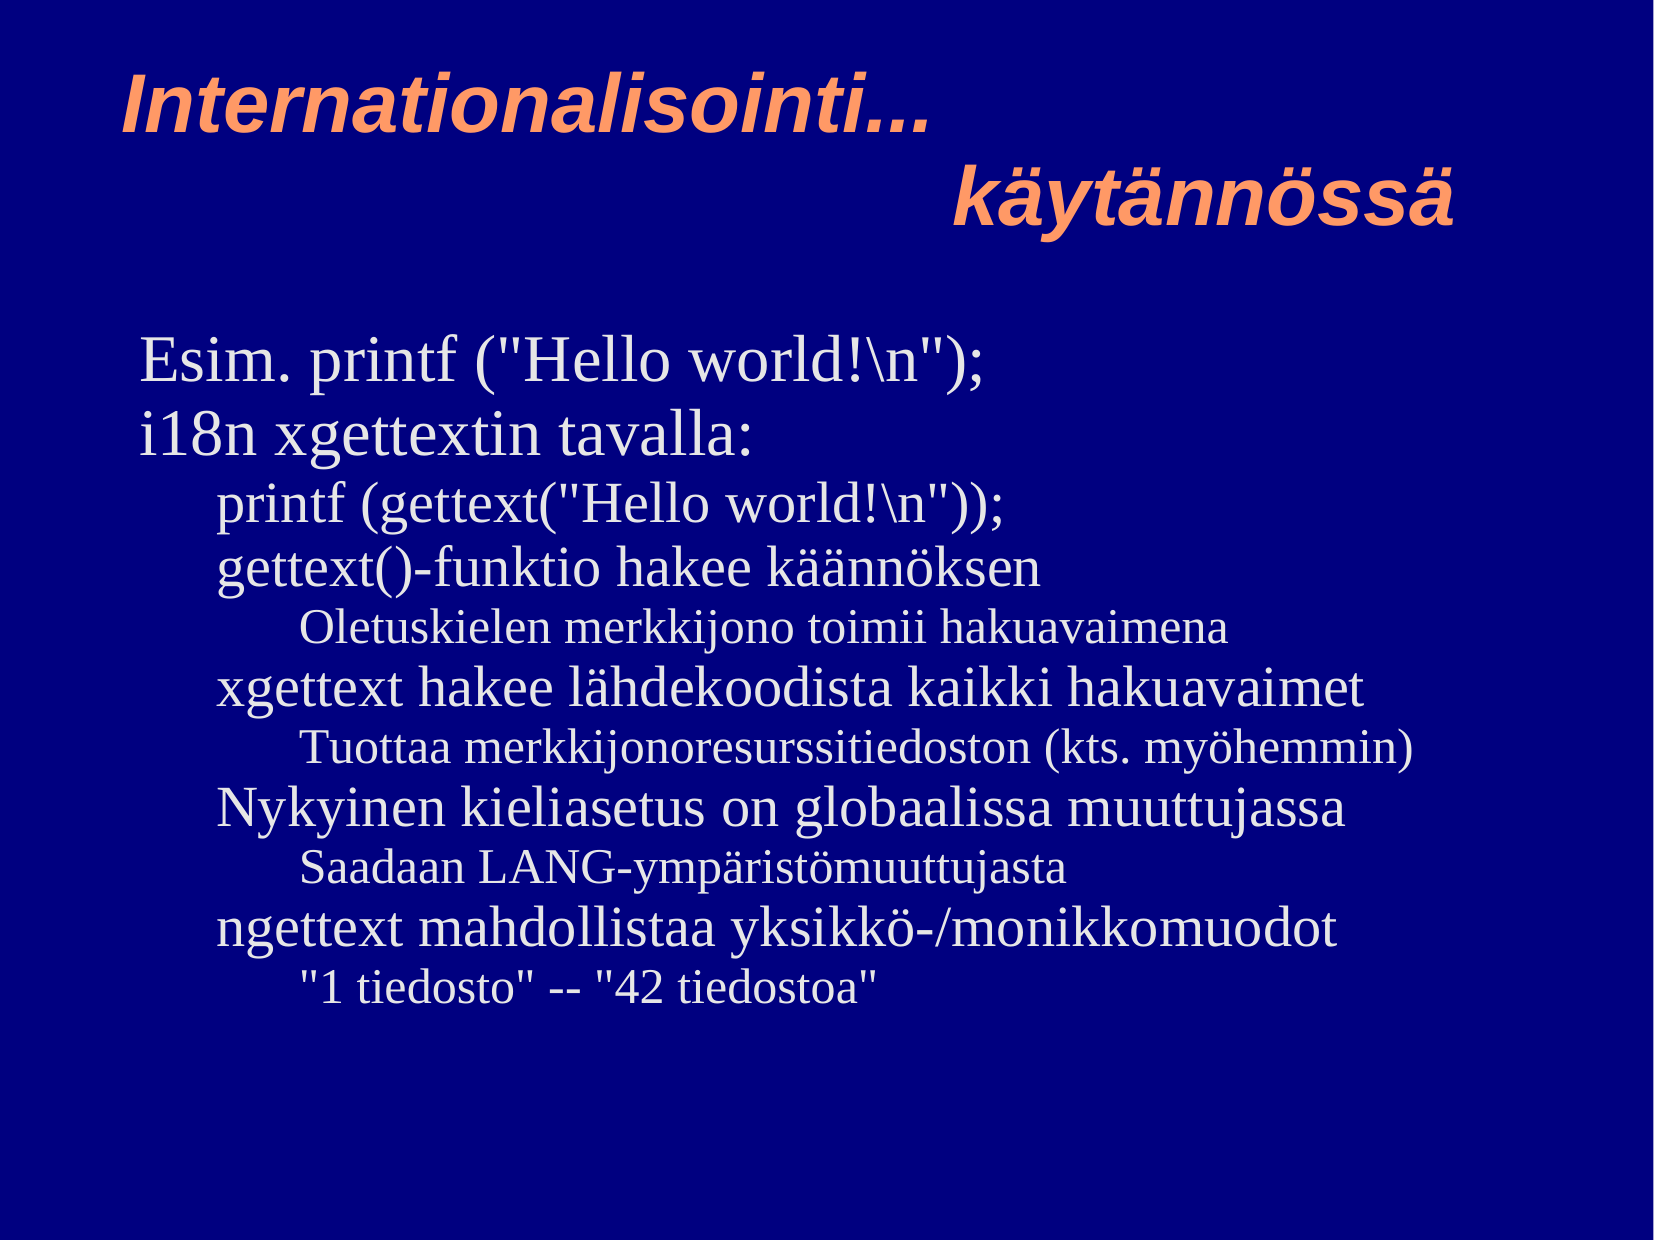

# Internationalisointi... käytännössä
Esim. printf ("Hello world!\n");
i18n xgettextin tavalla:
printf (gettext("Hello world!\n"));
gettext()-funktio hakee käännöksen
Oletuskielen merkkijono toimii hakuavaimena
xgettext hakee lähdekoodista kaikki hakuavaimet
Tuottaa merkkijonoresurssitiedoston (kts. myöhemmin)
Nykyinen kieliasetus on globaalissa muuttujassa
Saadaan LANG-ympäristömuuttujasta
ngettext mahdollistaa yksikkö-/monikkomuodot
"1 tiedosto" -- "42 tiedostoa"